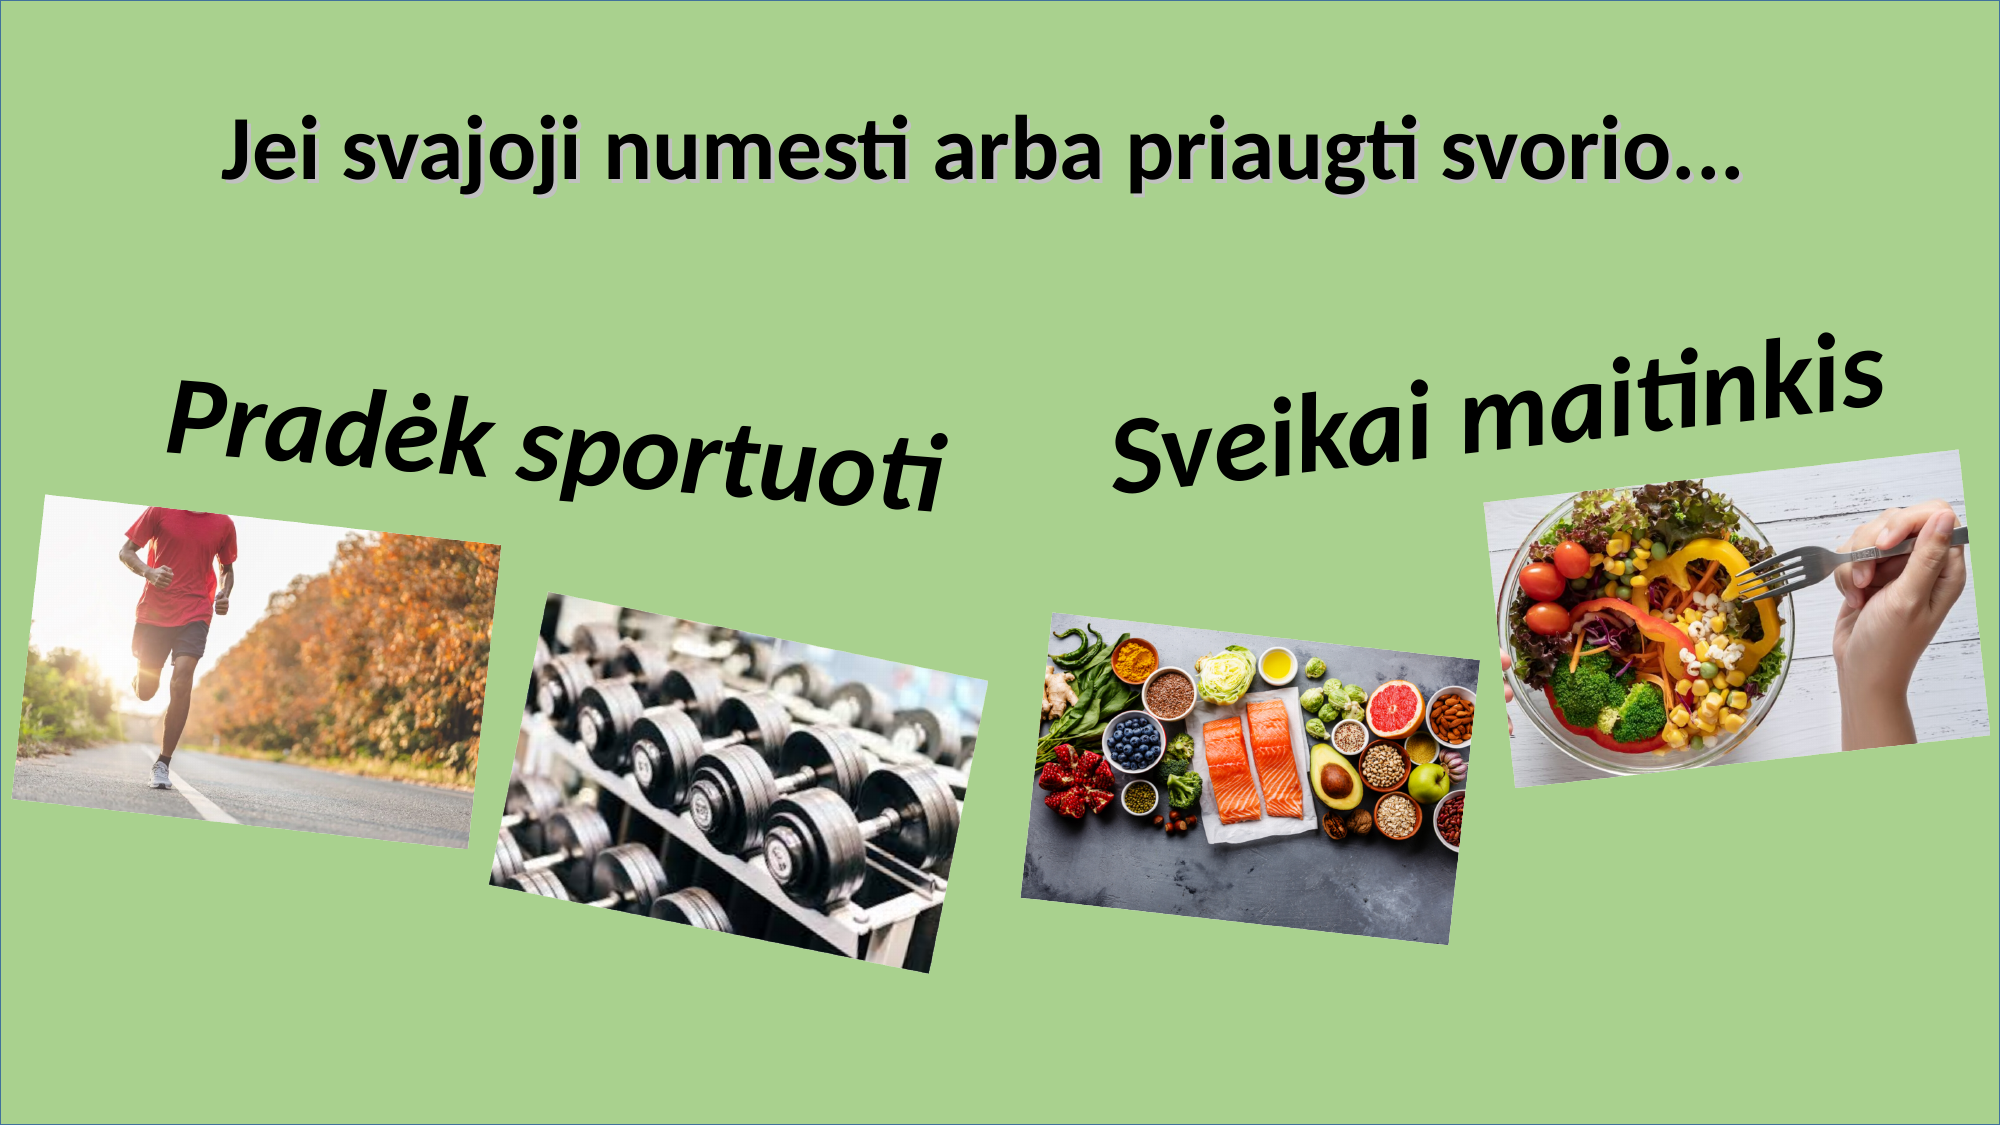

Jei svajoji numesti arba priaugti svorio...
Sveikai maitinkis
Pradėk sportuoti